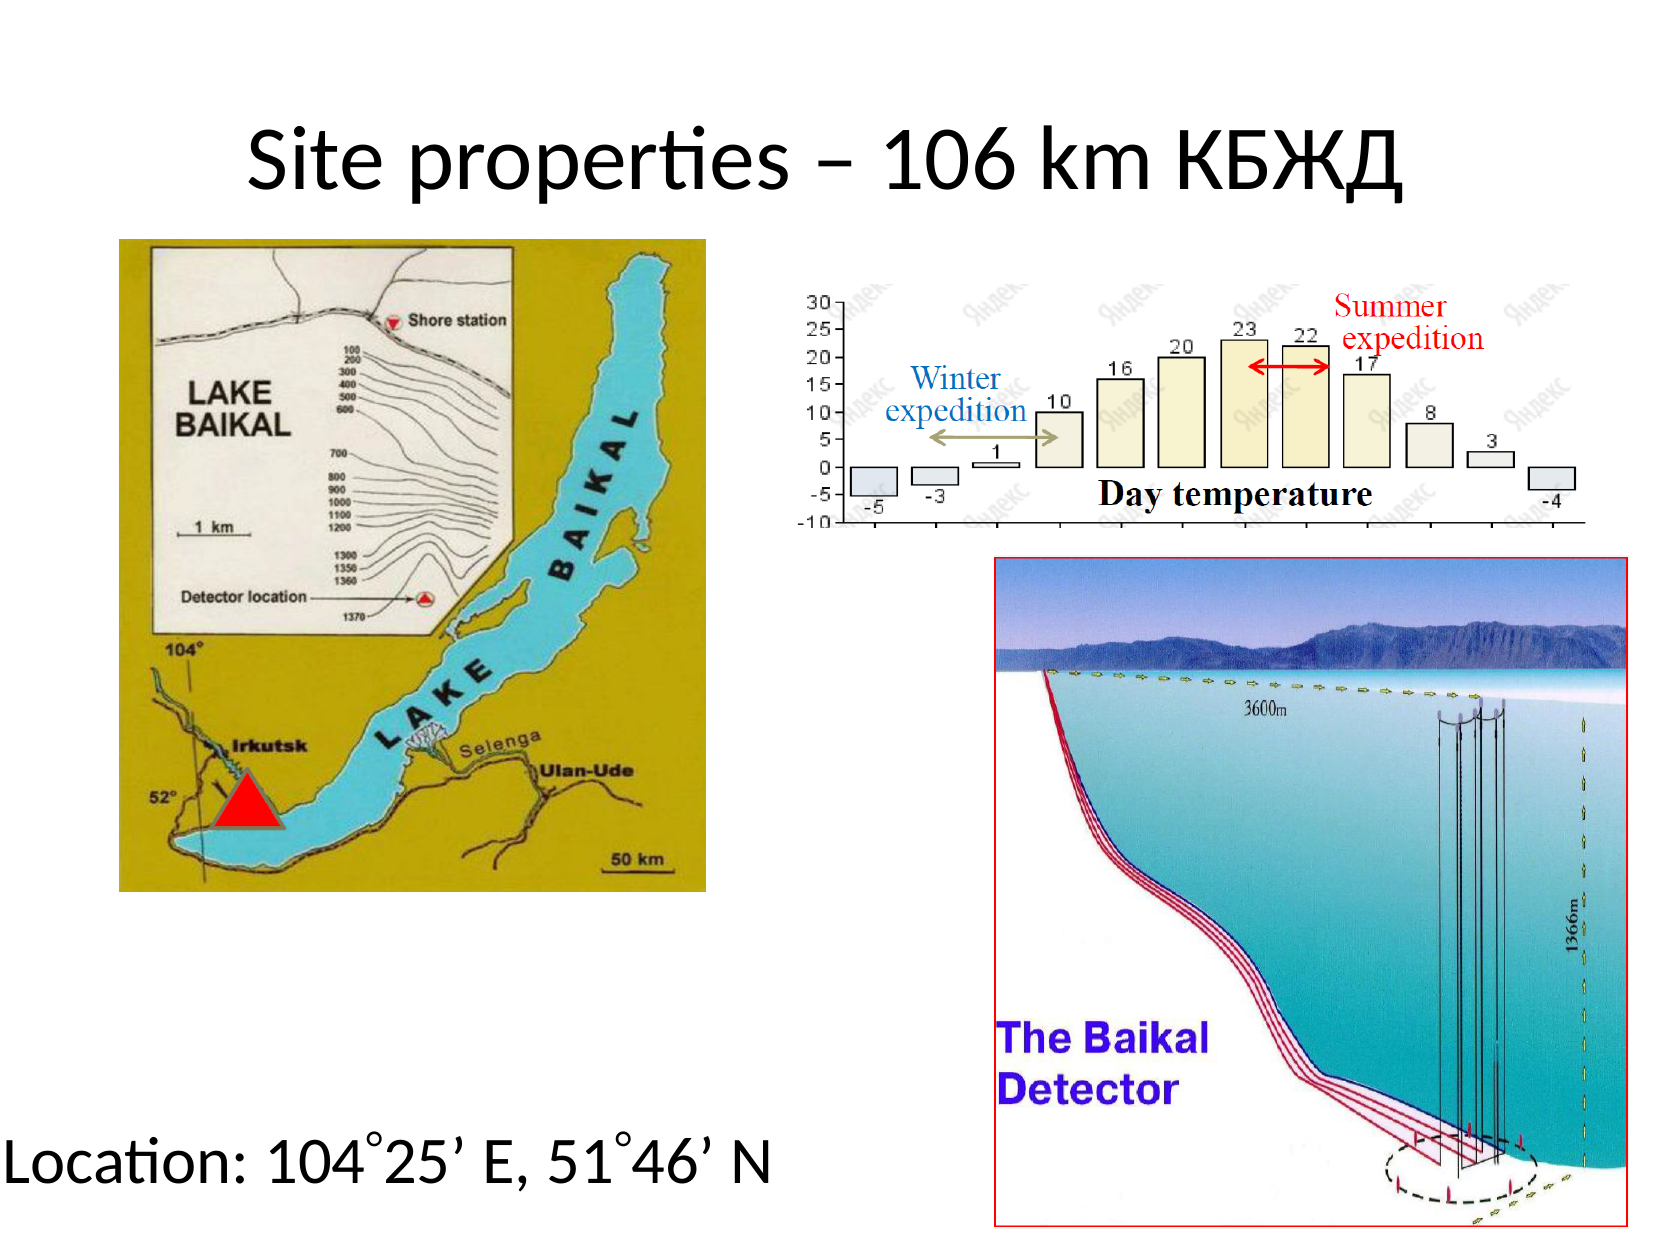

Site properties – 106 km КБЖД
Location: 10425’ E, 5146’ N